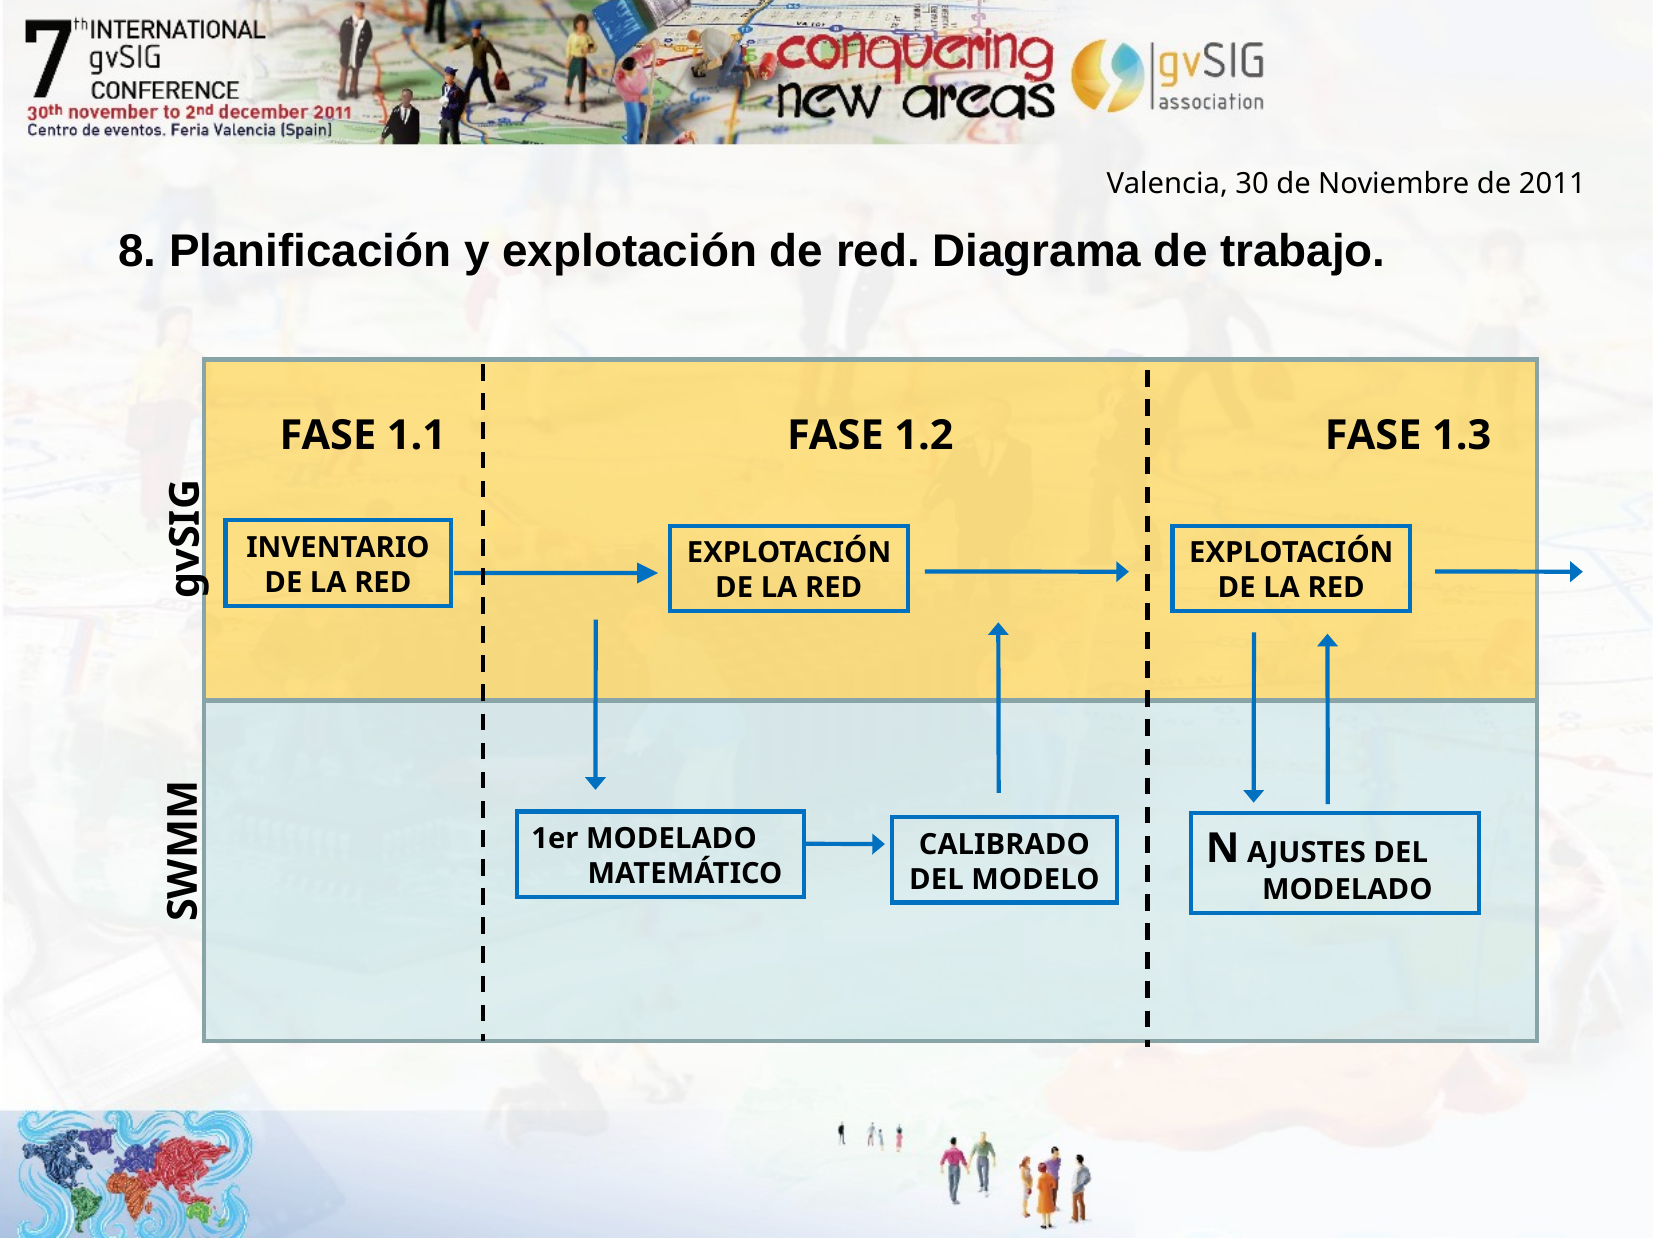

# Valencia, 30 de Noviembre de 2011
8. Planificación y explotación de red. Diagrama de trabajo.
FASE 1.1
FASE 1.2
FASE 1.3
gvSIG
INVENTARIO DE LA RED
EXPLOTACIÓN DE LA RED
EXPLOTACIÓN DE LA RED
1er MODELADO MATEMÁTICO
N AJUSTES DEL MODELADO
CALIBRADO DEL MODELO
SWMM